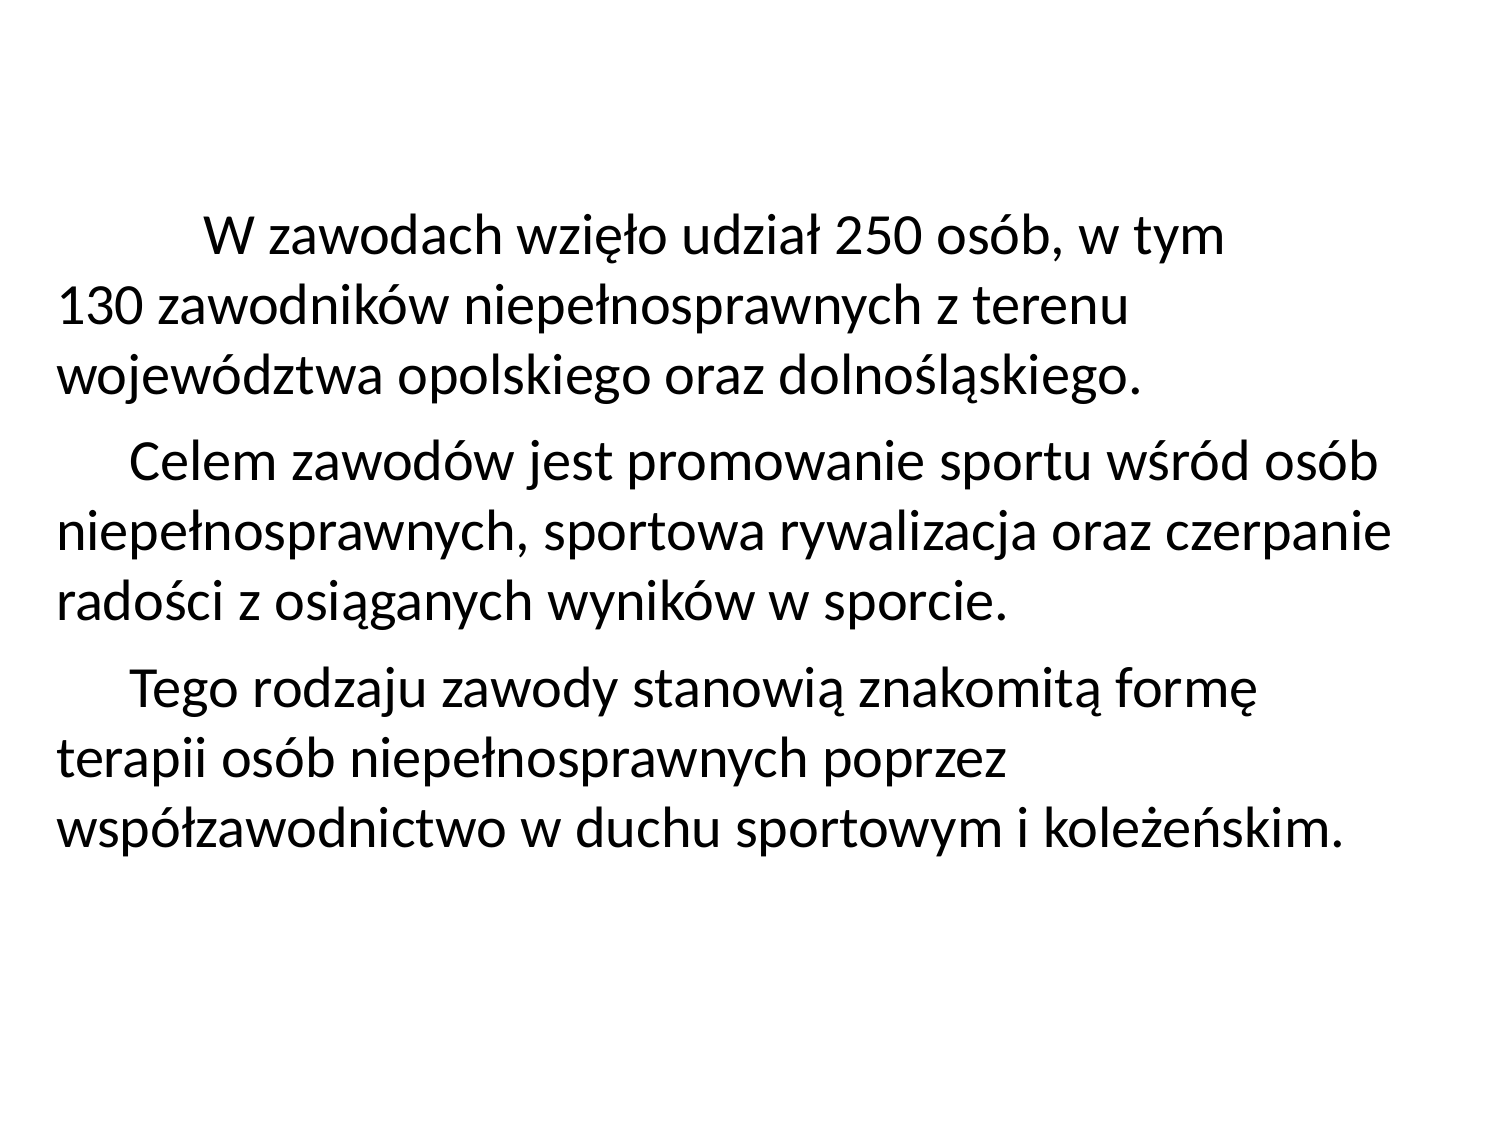

# W zawodach wzięło udział 250 osób, w tym 130 zawodników niepełnosprawnych z terenu województwa opolskiego oraz dolnośląskiego.
 	Celem zawodów jest promowanie sportu wśród osób niepełnosprawnych, sportowa rywalizacja oraz czerpanie radości z osiąganych wyników w sporcie.
 	Tego rodzaju zawody stanowią znakomitą formę terapii osób niepełnosprawnych poprzez współzawodnictwo w duchu sportowym i koleżeńskim.